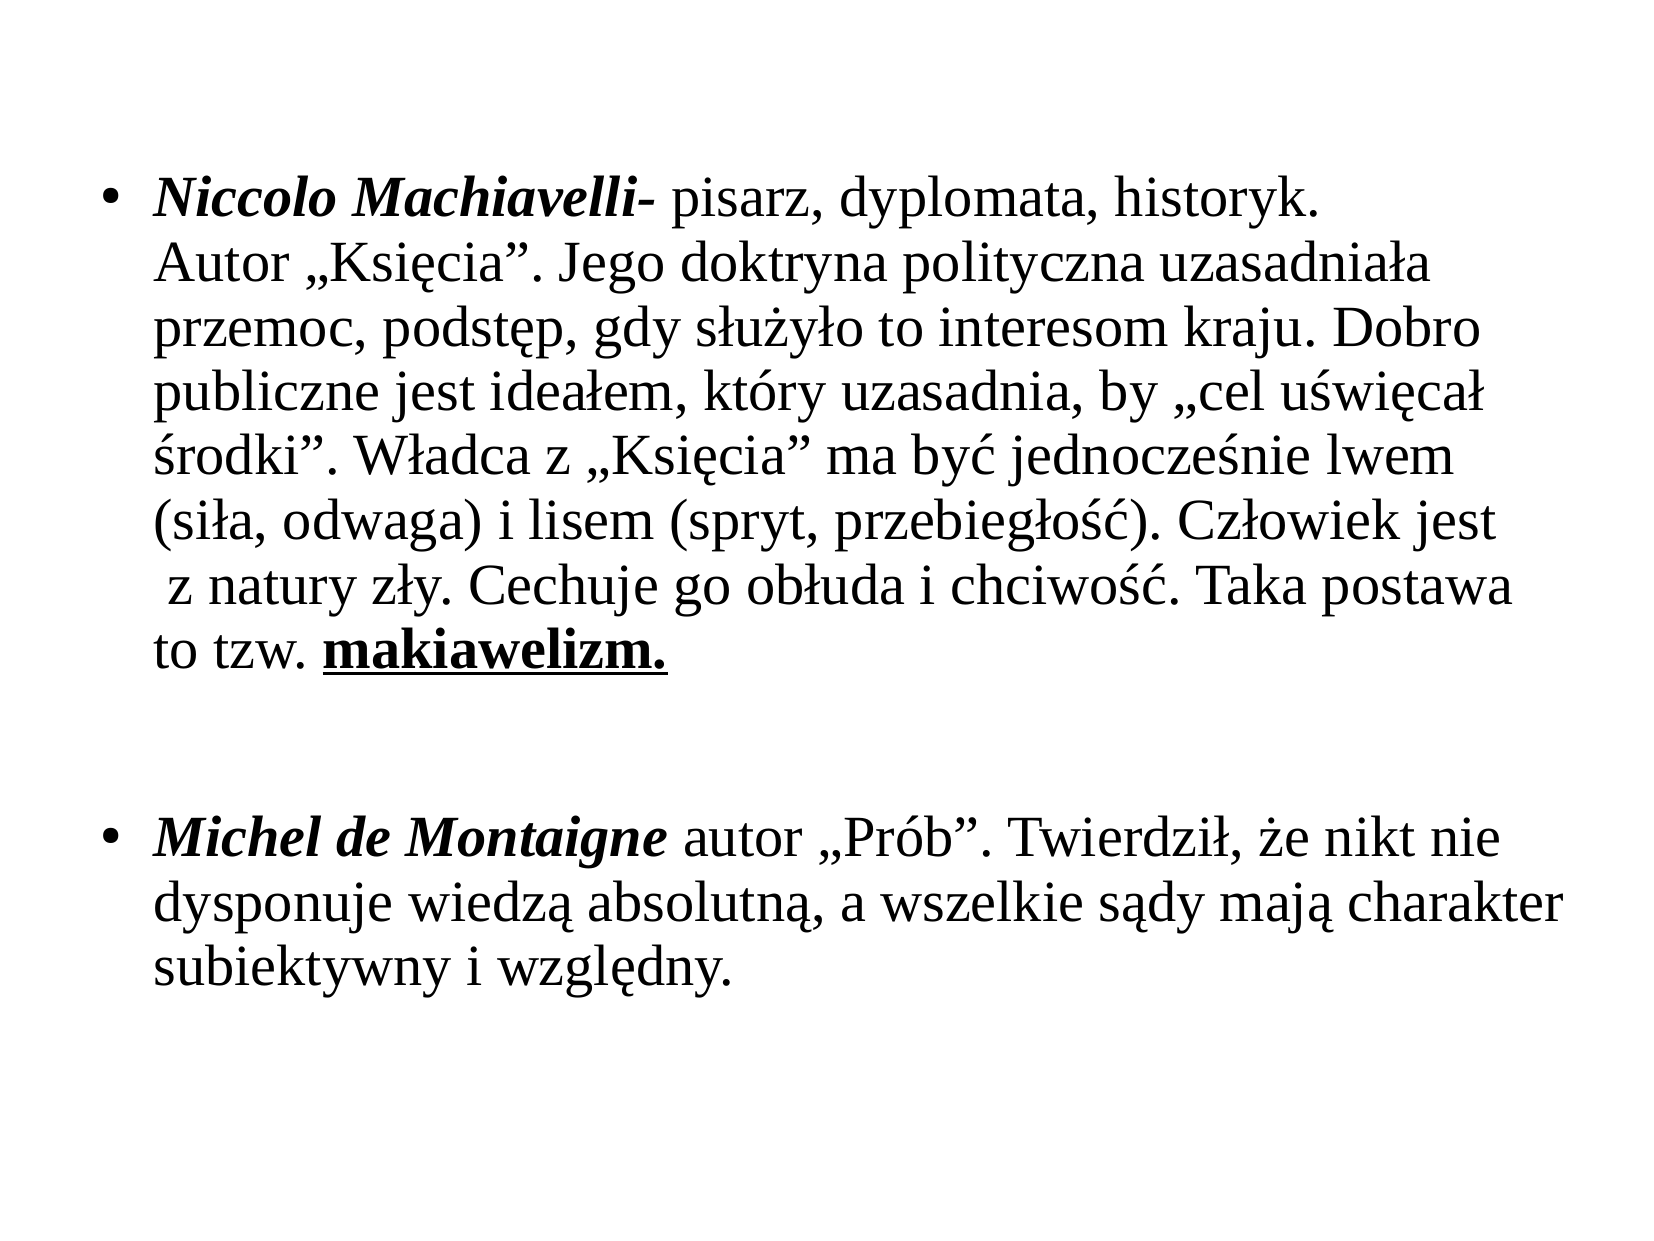

#
Niccolo Machiavelli- pisarz, dyplomata, historyk. Autor „Księcia”. Jego doktryna polityczna uzasadniała przemoc, podstęp, gdy służyło to interesom kraju. Dobro publiczne jest ideałem, który uzasadnia, by „cel uświęcał środki”. Władca z „Księcia” ma być jednocześnie lwem (siła, odwaga) i lisem (spryt, przebiegłość). Człowiek jest z natury zły. Cechuje go obłuda i chciwość. Taka postawa to tzw. makiawelizm.
Michel de Montaigne autor „Prób”. Twierdził, że nikt nie dysponuje wiedzą absolutną, a wszelkie sądy mają charakter subiektywny i względny.